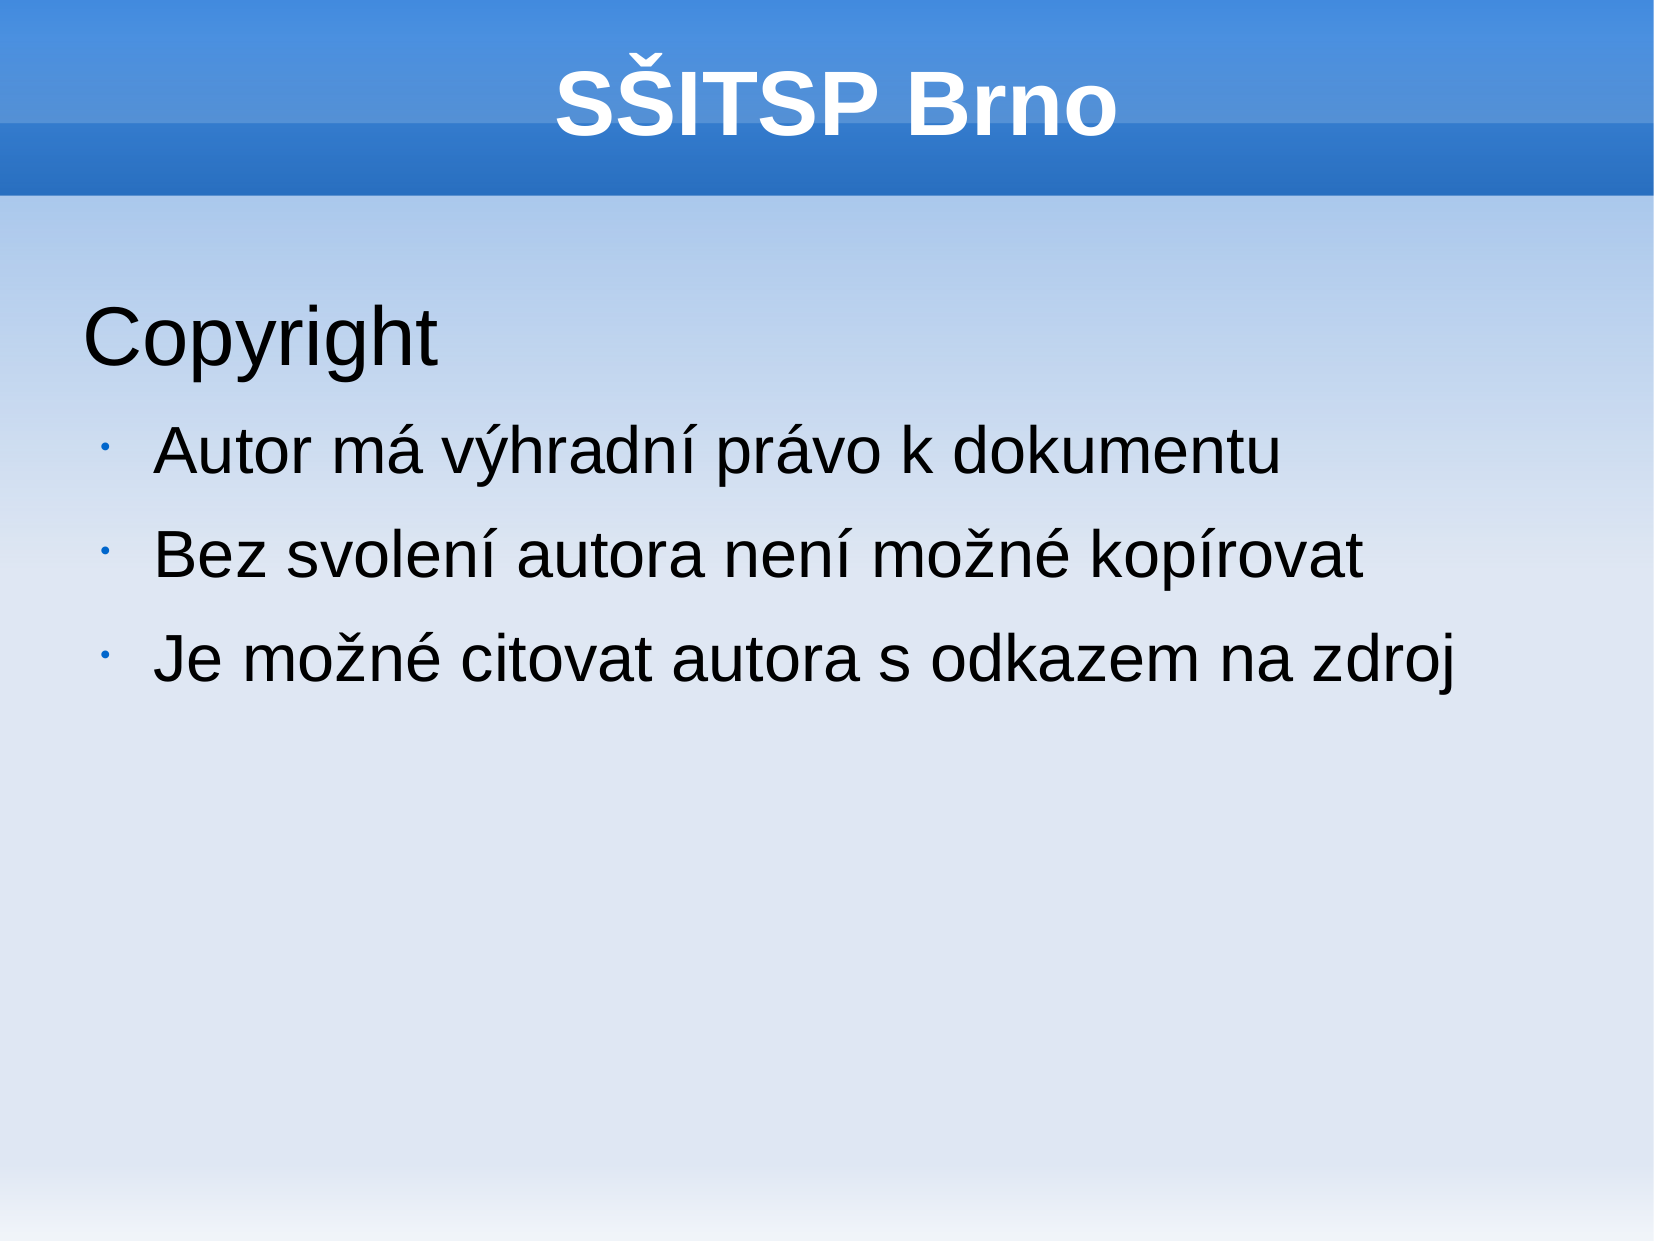

# SŠITSP Brno
Copyright
Autor má výhradní právo k dokumentu
Bez svolení autora není možné kopírovat
Je možné citovat autora s odkazem na zdroj